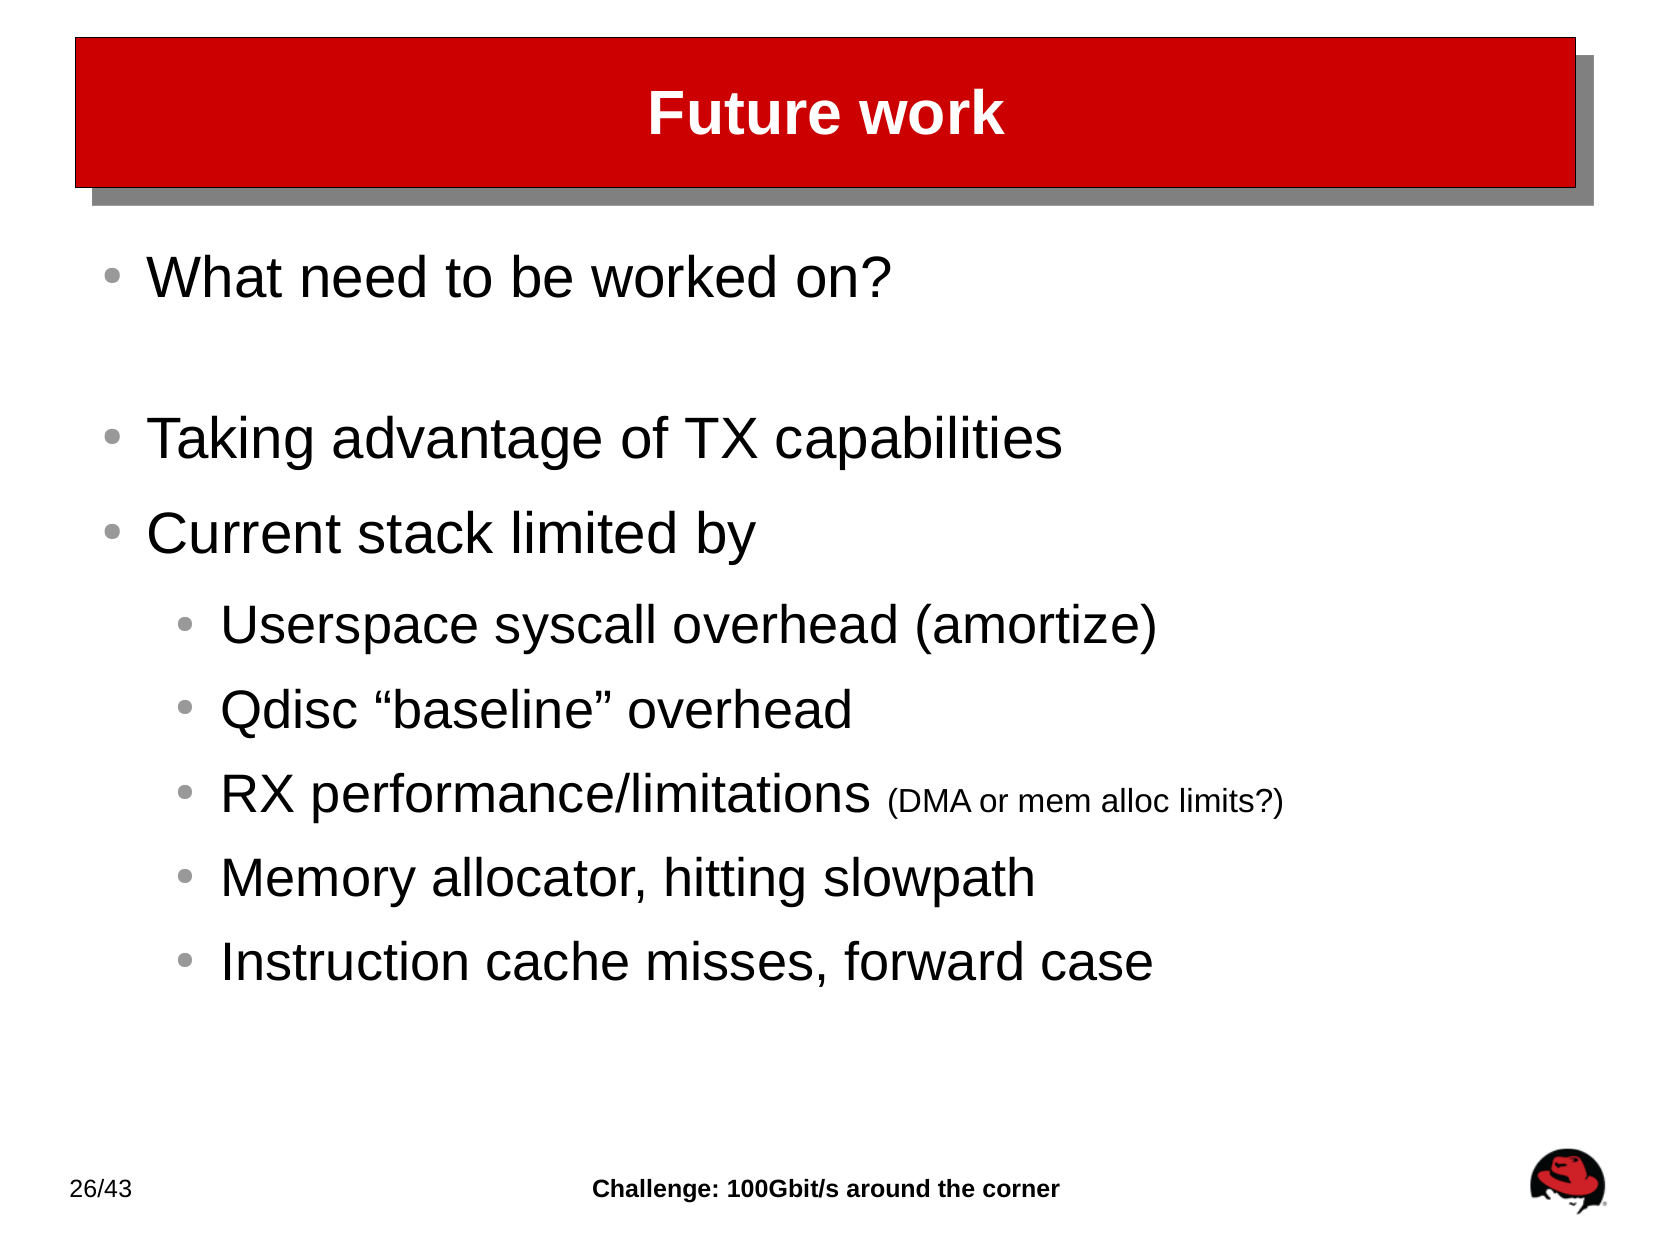

# Future work
What need to be worked on?
Taking advantage of TX capabilities
Current stack limited by
Userspace syscall overhead (amortize)
Qdisc “baseline” overhead
RX performance/limitations (DMA or mem alloc limits?)
Memory allocator, hitting slowpath
Instruction cache misses, forward case